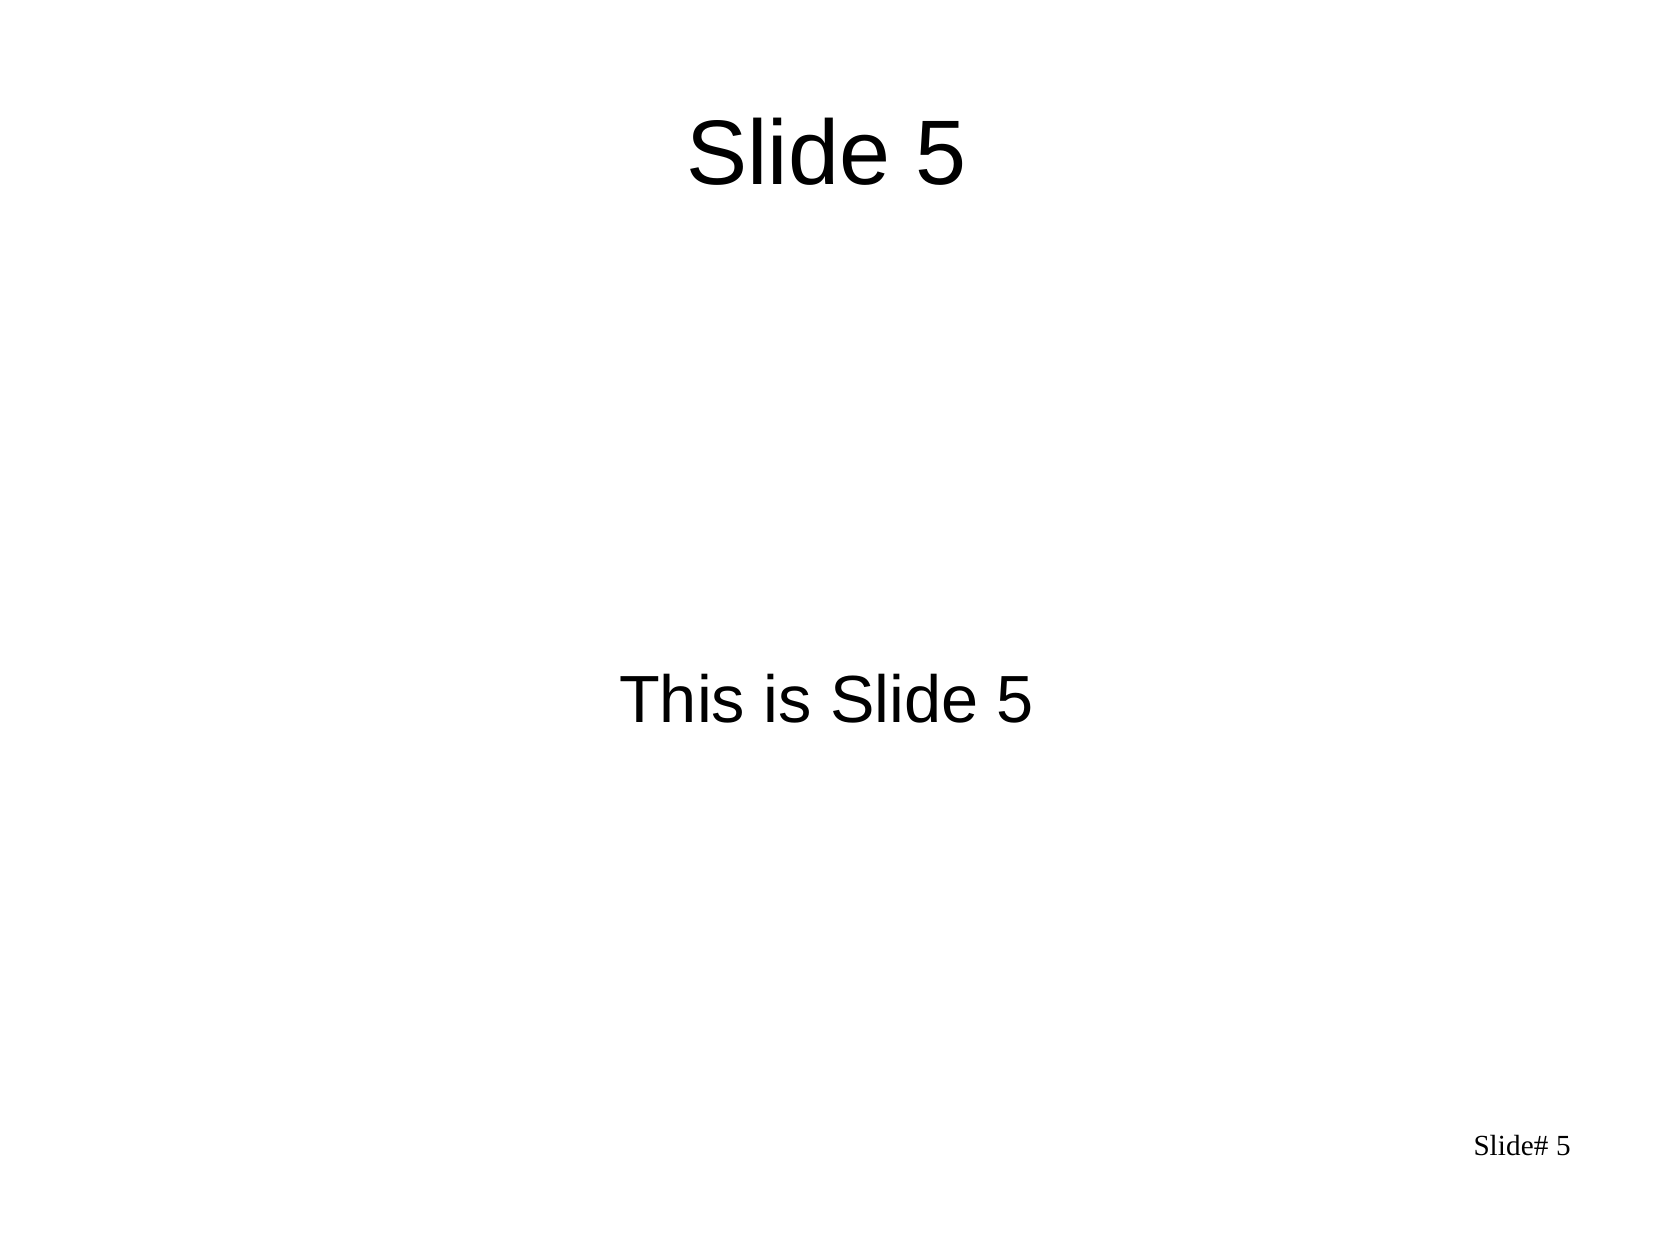

# Slide 5
This is Slide 5
5